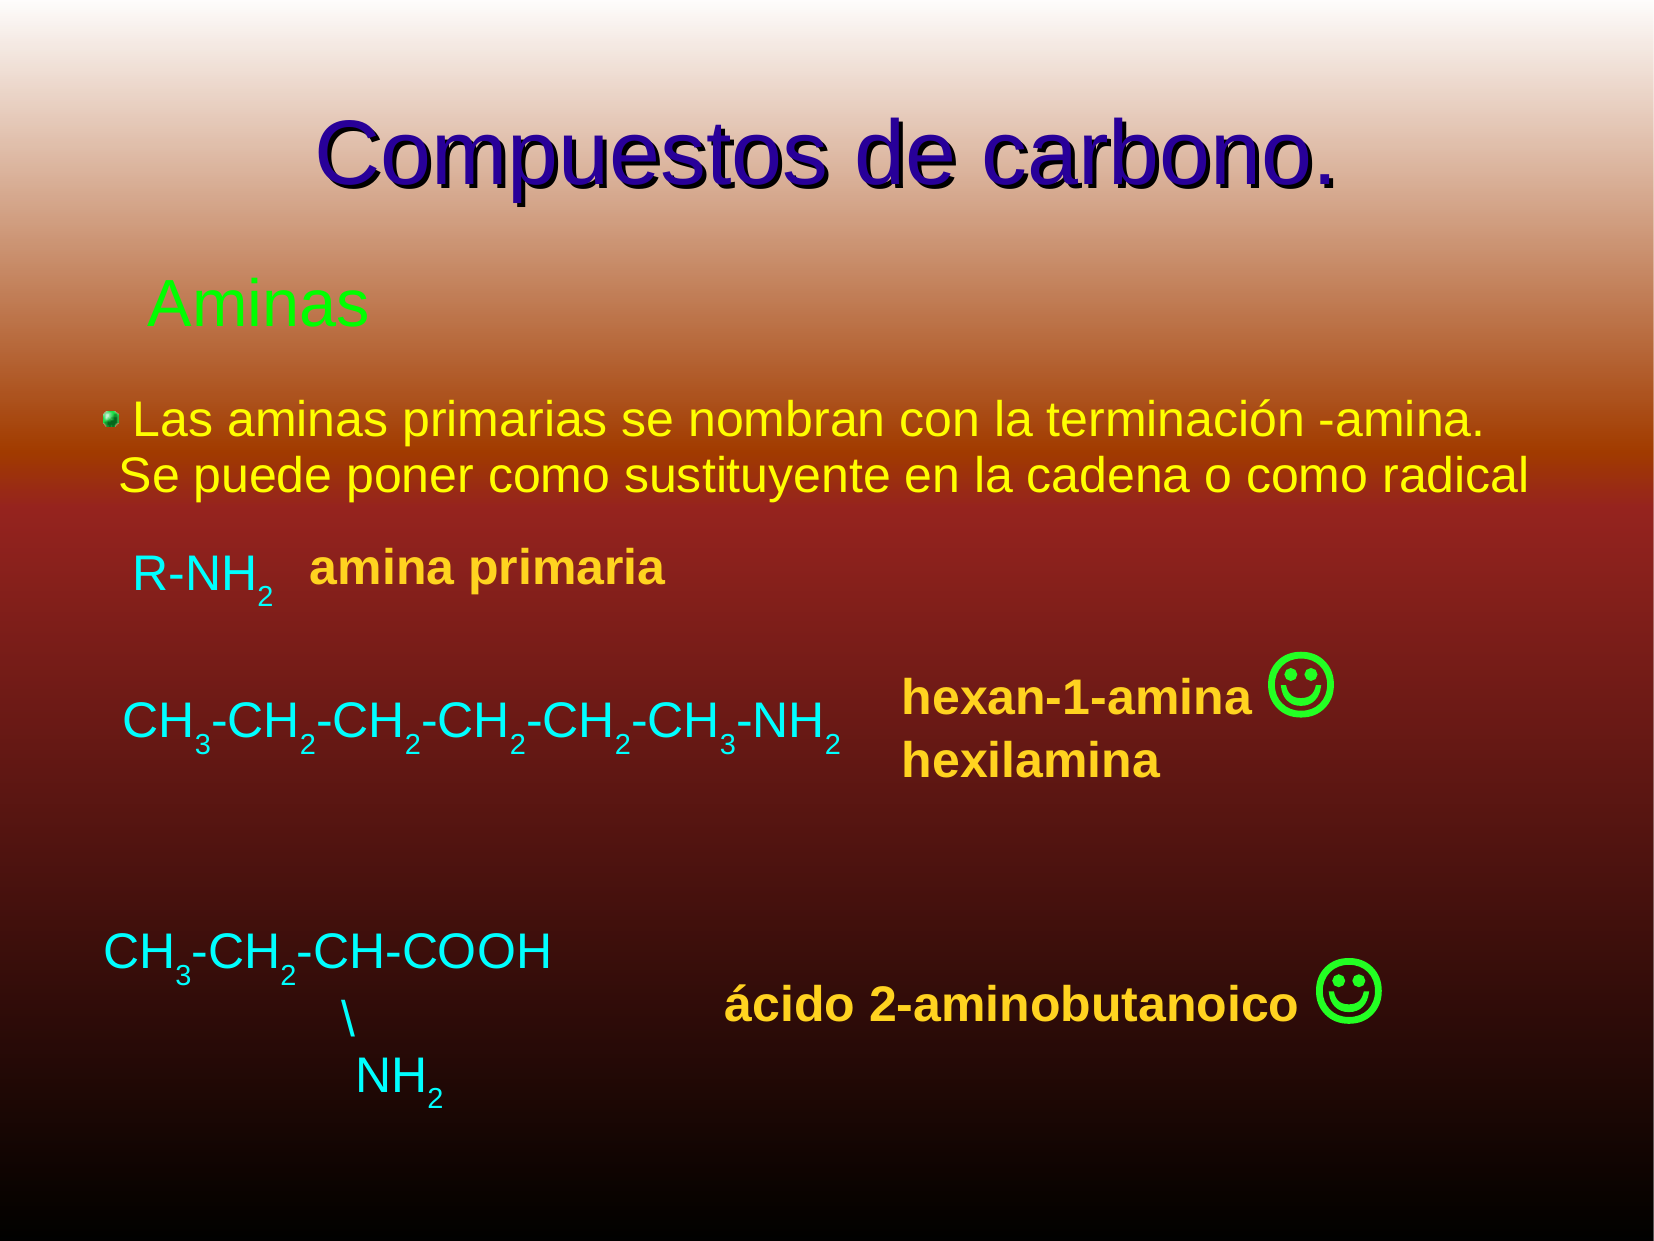

# Compuestos de carbono.
Aminas
 Las aminas primarias se nombran con la terminación -amina.
Se puede poner como sustituyente en la cadena o como radical
amina primaria
R-NH2
CH3-CH2-CH2-CH2-CH2-CH3-NH2
hexan-1-amina 
hexilamina
CH3-CH2-CH-COOH
 \
 NH2
ácido 2-aminobutanoico 